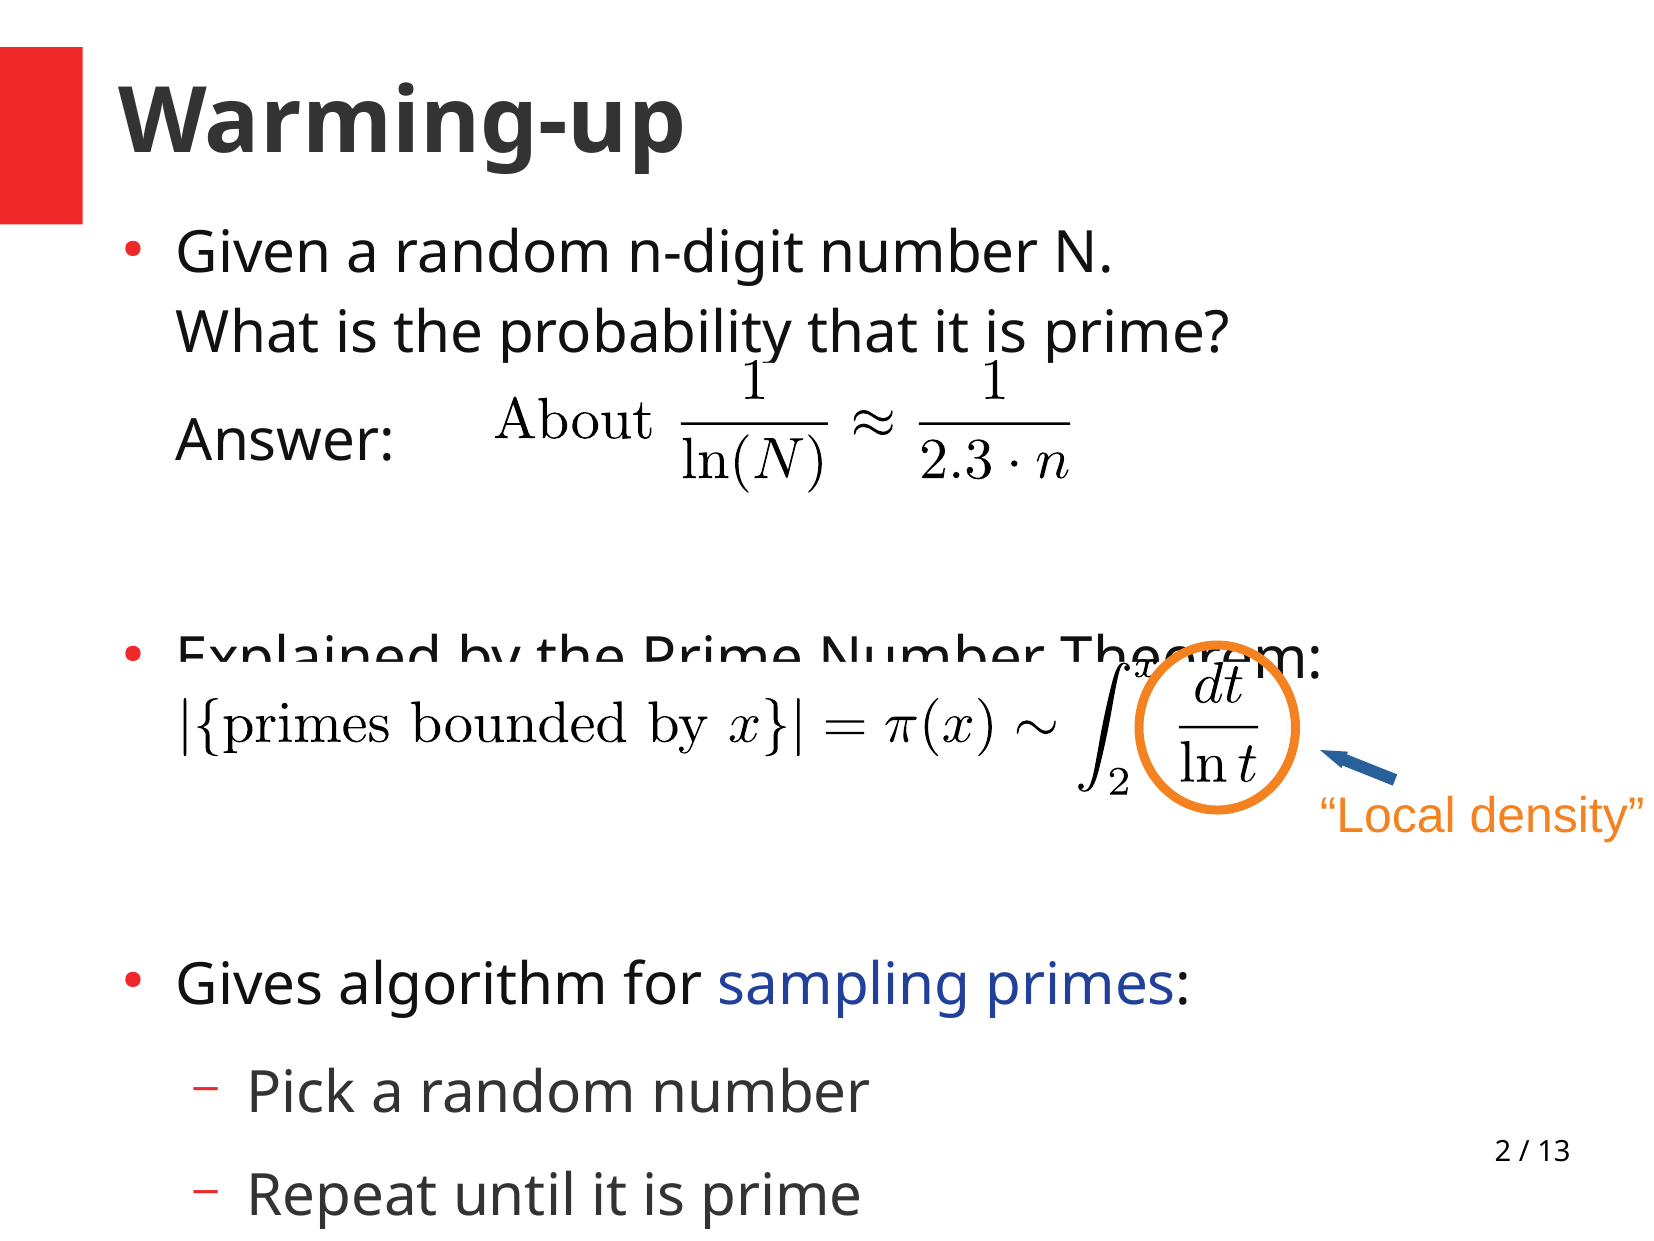

# Warming-up
Given a random n-digit number N.
What is the probability that it is prime?
Answer:
Explained by the Prime Number Theorem:
Gives algorithm for sampling primes:
Pick a random number
Repeat until it is prime
“Local density”
2